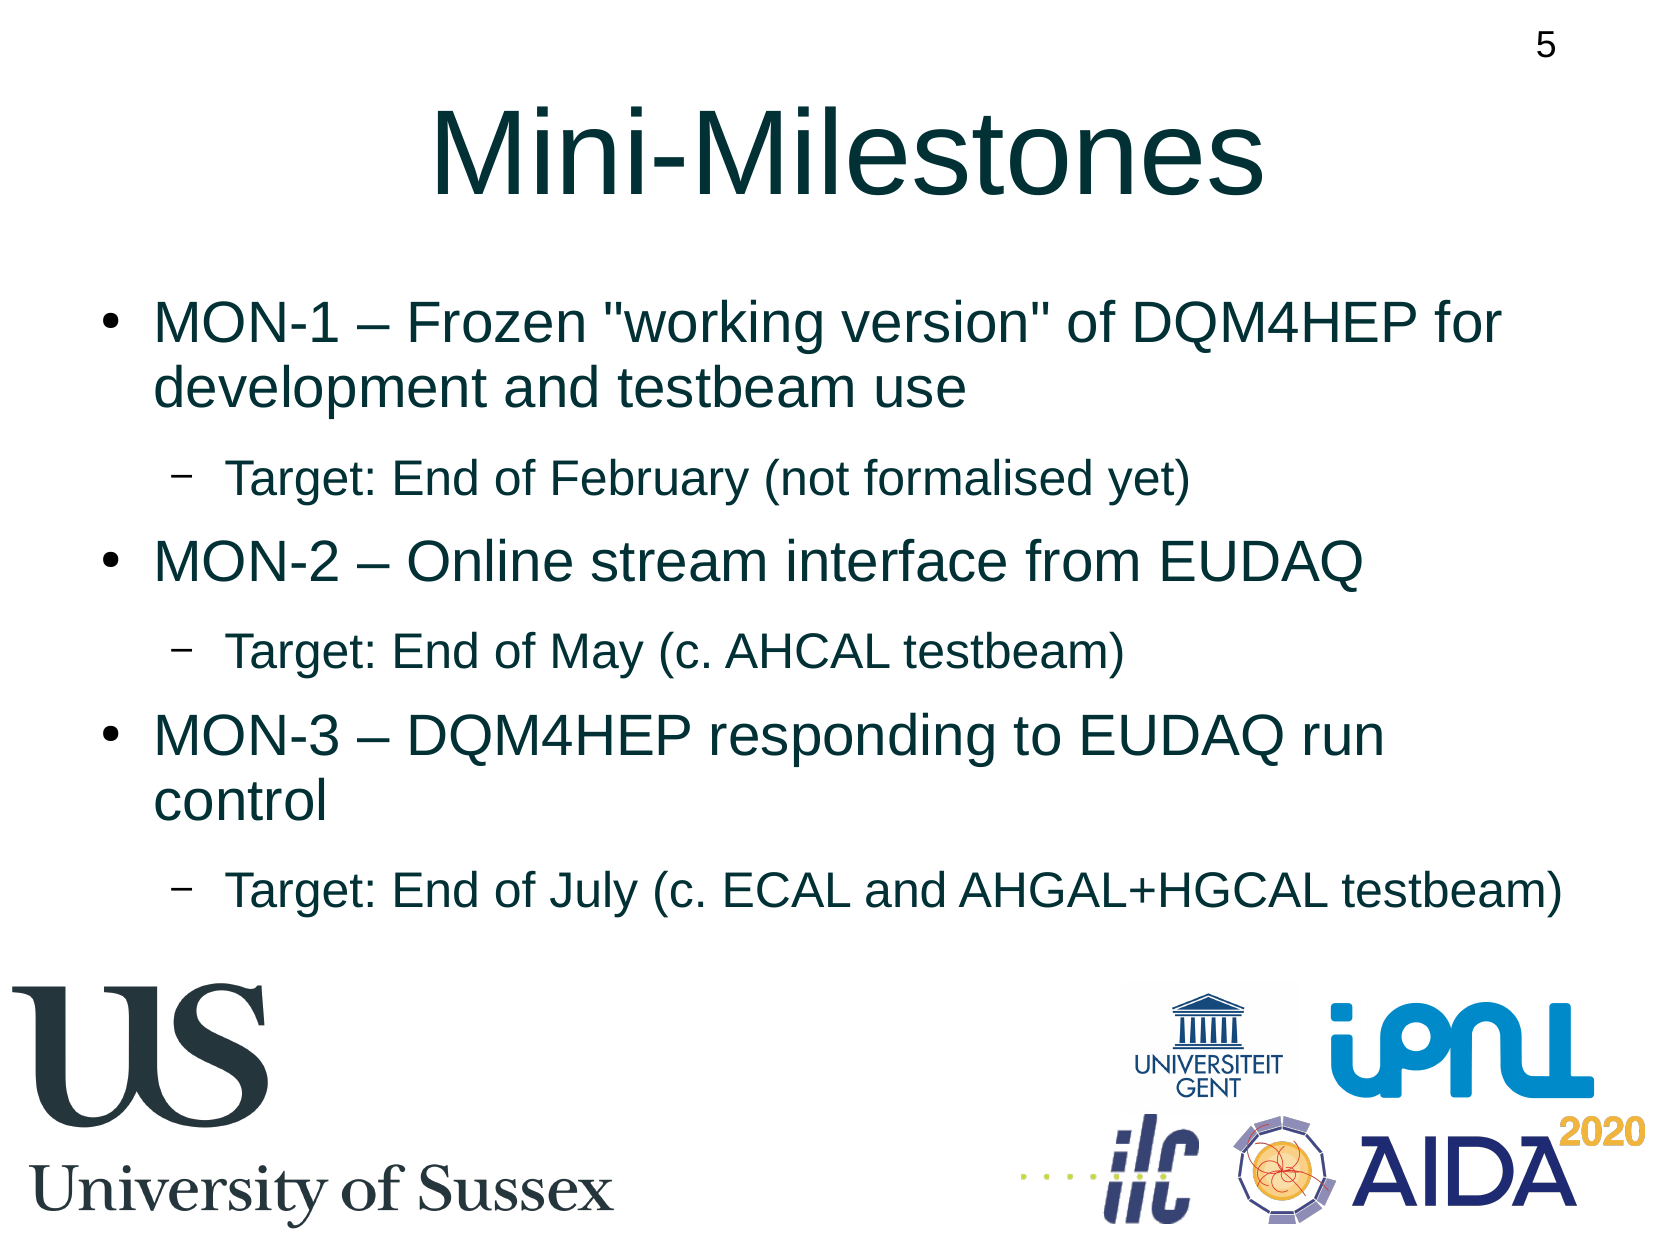

# Mini-Milestones
MON-1 – Frozen "working version" of DQM4HEP for development and testbeam use
Target: End of February (not formalised yet)
MON-2 – Online stream interface from EUDAQ
Target: End of May (c. AHCAL testbeam)
MON-3 – DQM4HEP responding to EUDAQ run control
Target: End of July (c. ECAL and AHGAL+HGCAL testbeam)